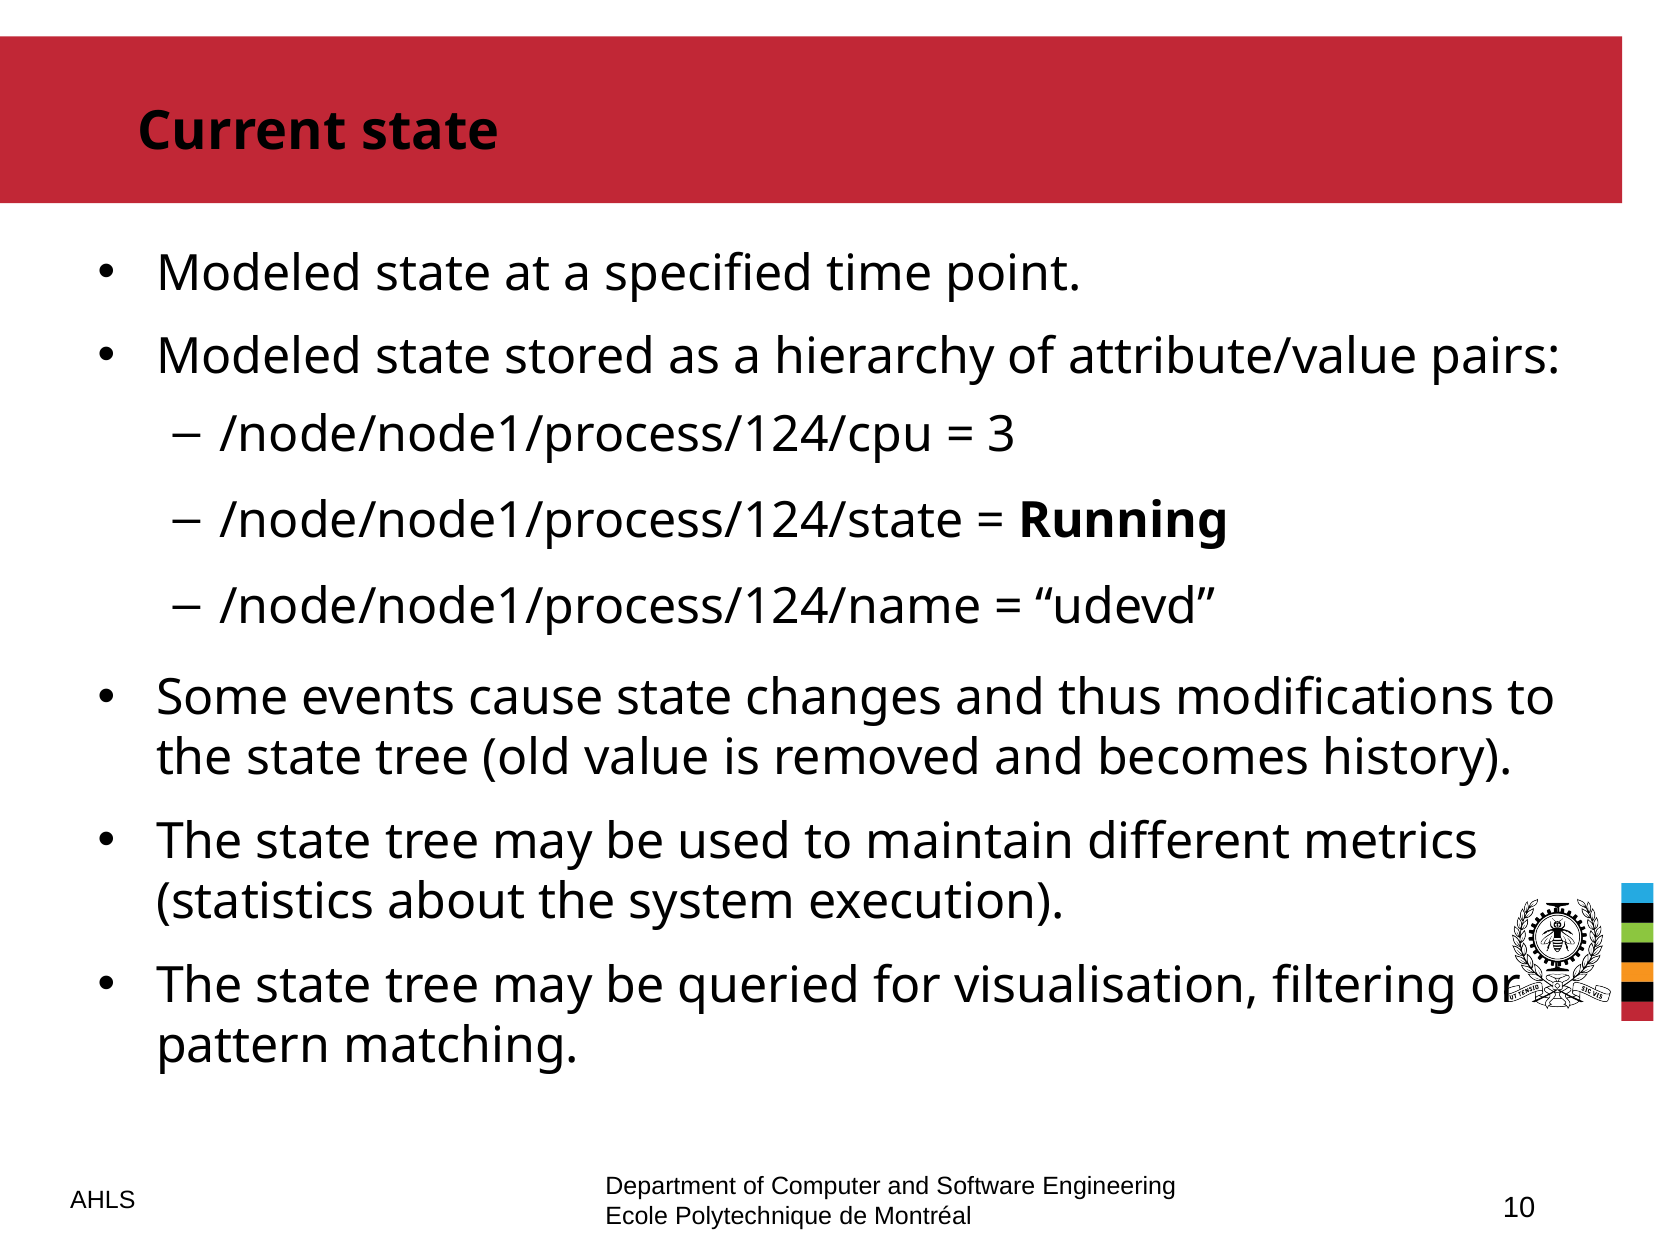

# Current state
Modeled state at a specified time point.
Modeled state stored as a hierarchy of attribute/value pairs:
/node/node1/process/124/cpu = 3
/node/node1/process/124/state = Running
/node/node1/process/124/name = “udevd”
Some events cause state changes and thus modifications to the state tree (old value is removed and becomes history).
The state tree may be used to maintain different metrics (statistics about the system execution).
The state tree may be queried for visualisation, filtering or pattern matching.